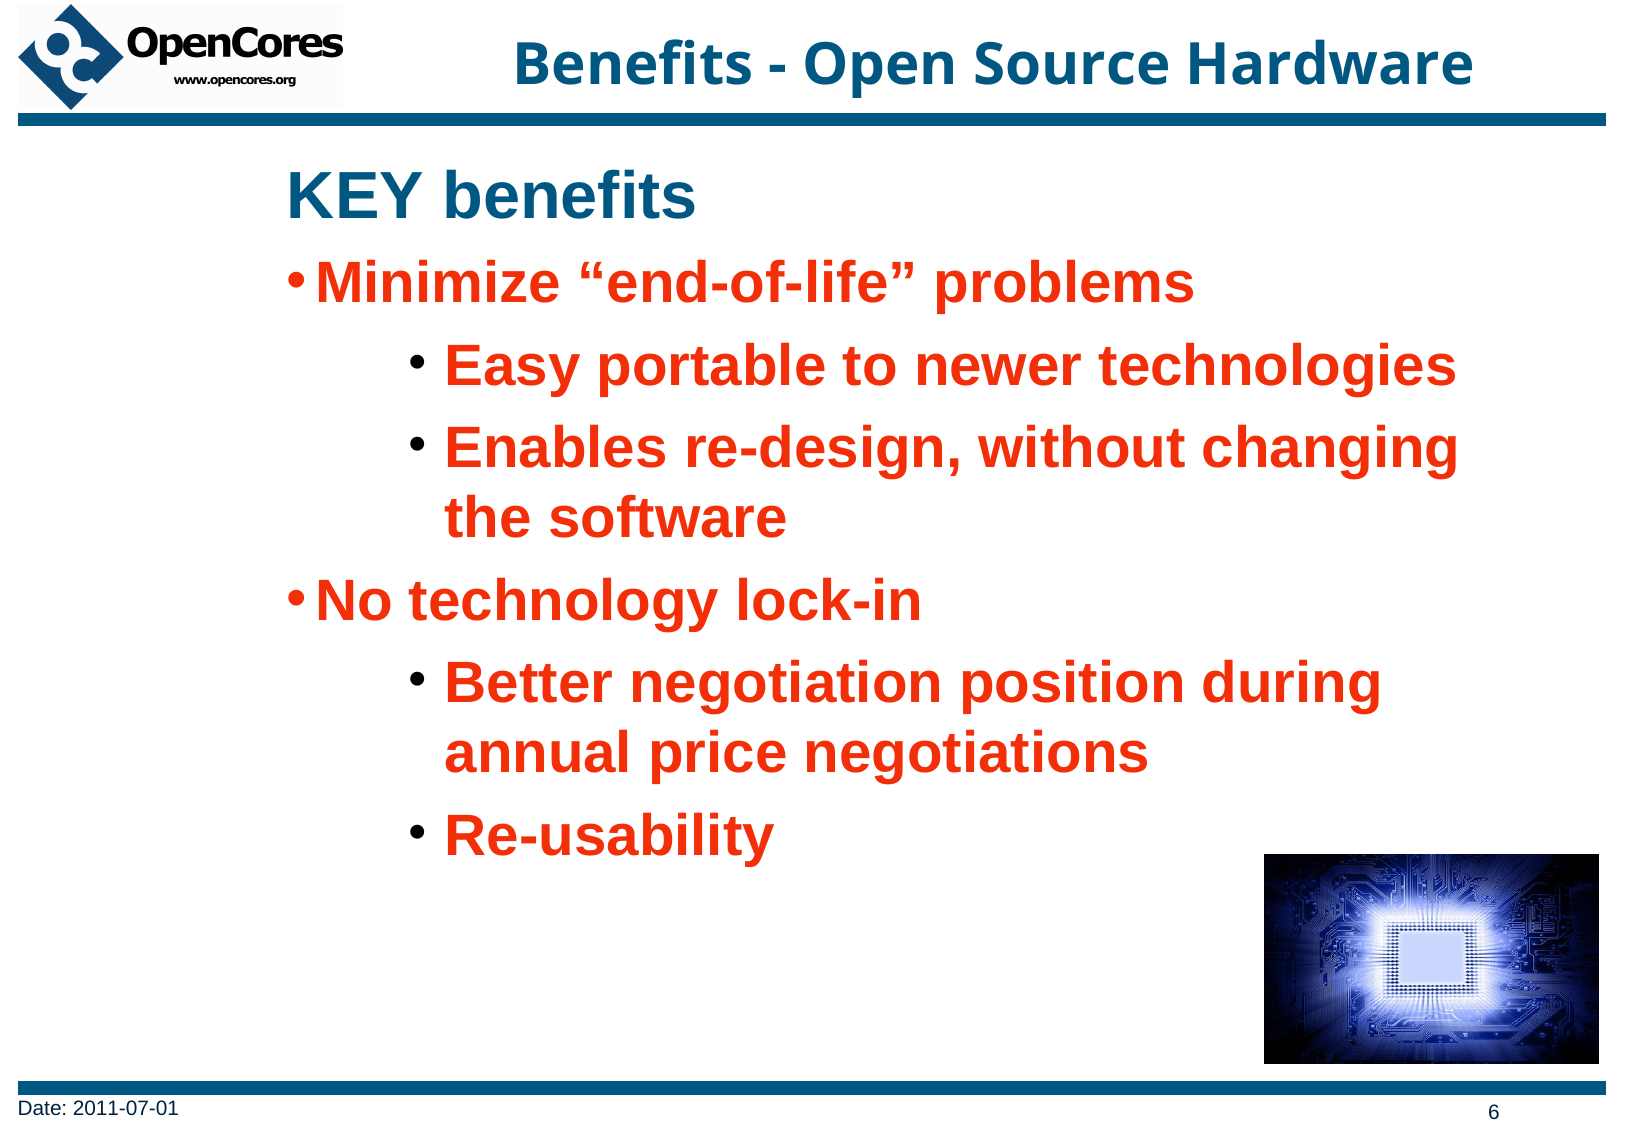

Benefits - Open Source Hardware
KEY benefits
Minimize “end-of-life” problems
Easy portable to newer technologies
Enables re-design, without changing the software
No technology lock-in
Better negotiation position during annual price negotiations
Re-usability